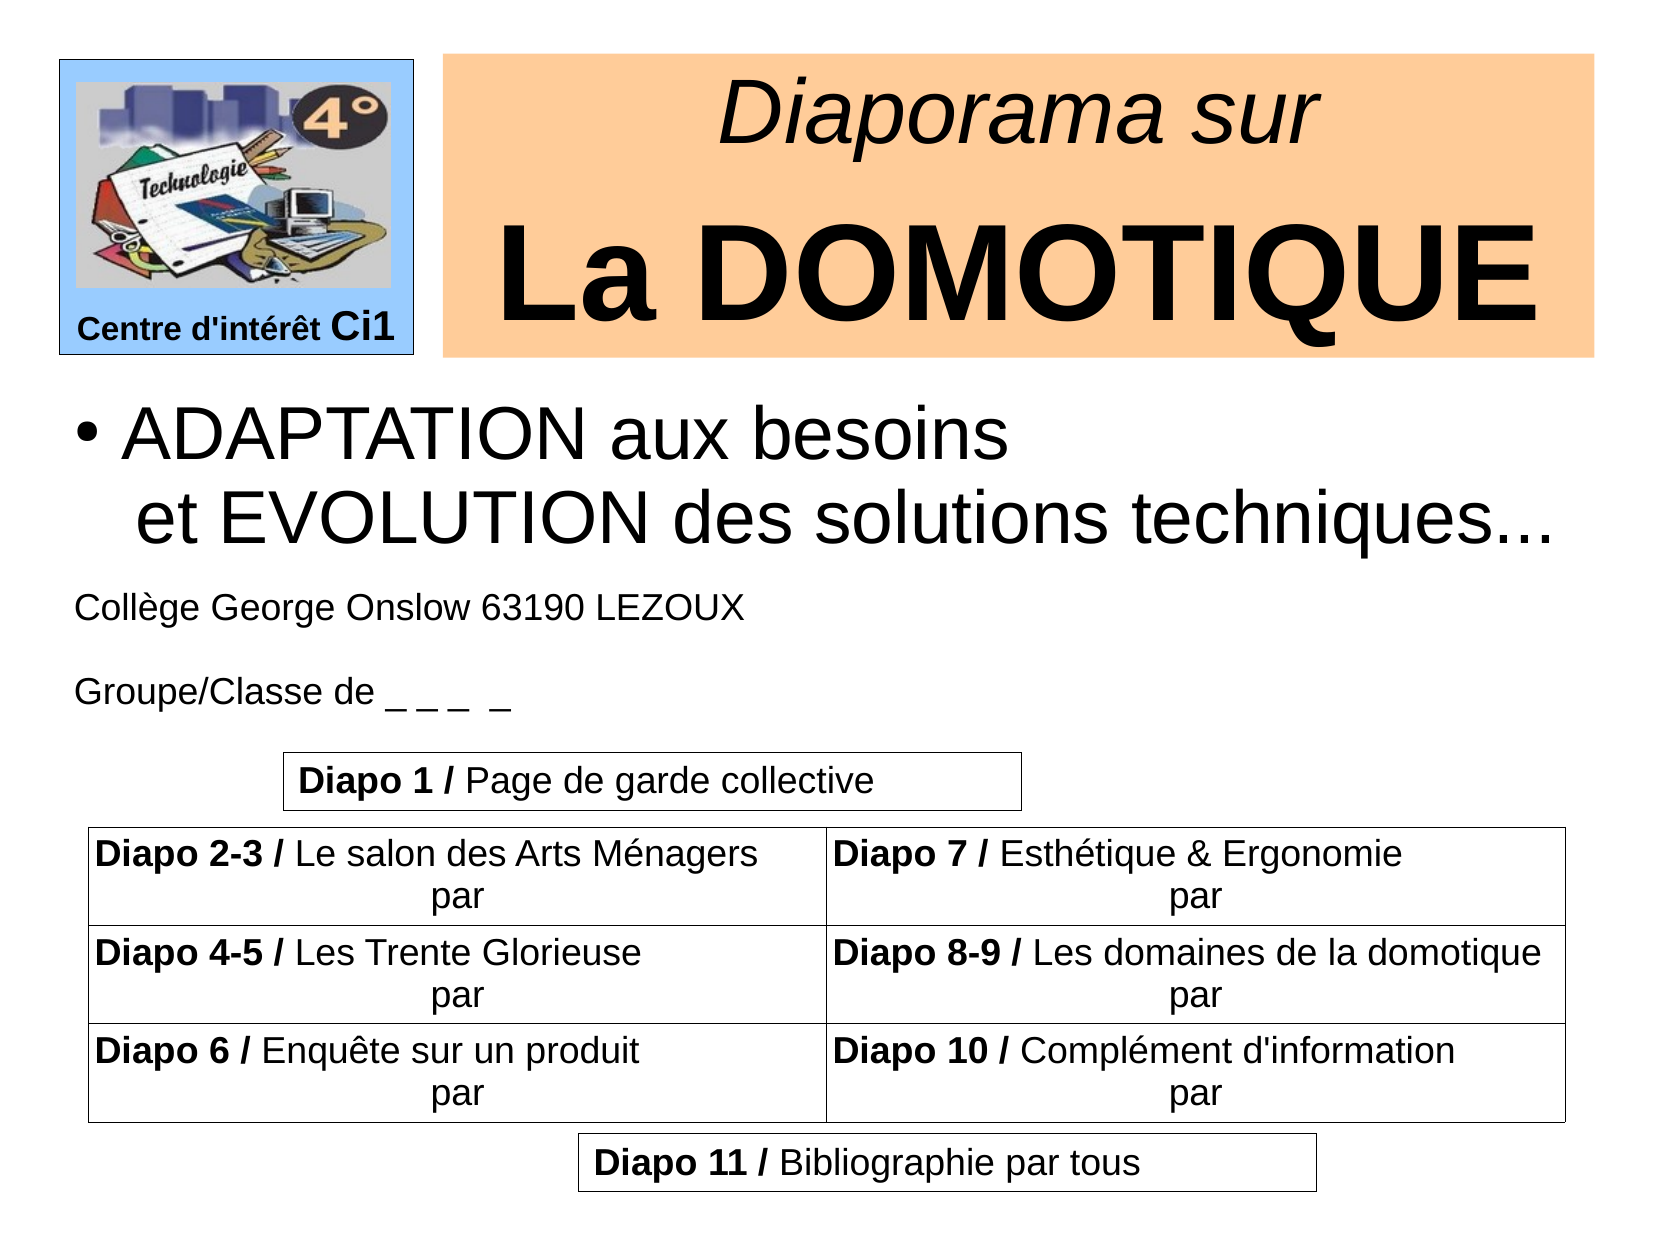

Diaporama sur
La DOMOTIQUE
Centre d'intérêt Ci1
 ADAPTATION aux besoins
 et EVOLUTION des solutions techniques...
Collège George Onslow 63190 LEZOUX
Groupe/Classe de _ _ _ _
Diapo 1 / Page de garde collective
| Diapo 2-3 / Le salon des Arts Ménagers par | Diapo 7 / Esthétique & Ergonomie par |
| --- | --- |
| Diapo 4-5 / Les Trente Glorieuse par | Diapo 8-9 / Les domaines de la domotique par |
| Diapo 6 / Enquête sur un produit par | Diapo 10 / Complément d'information par |
Diapo 11 / Bibliographie par tous